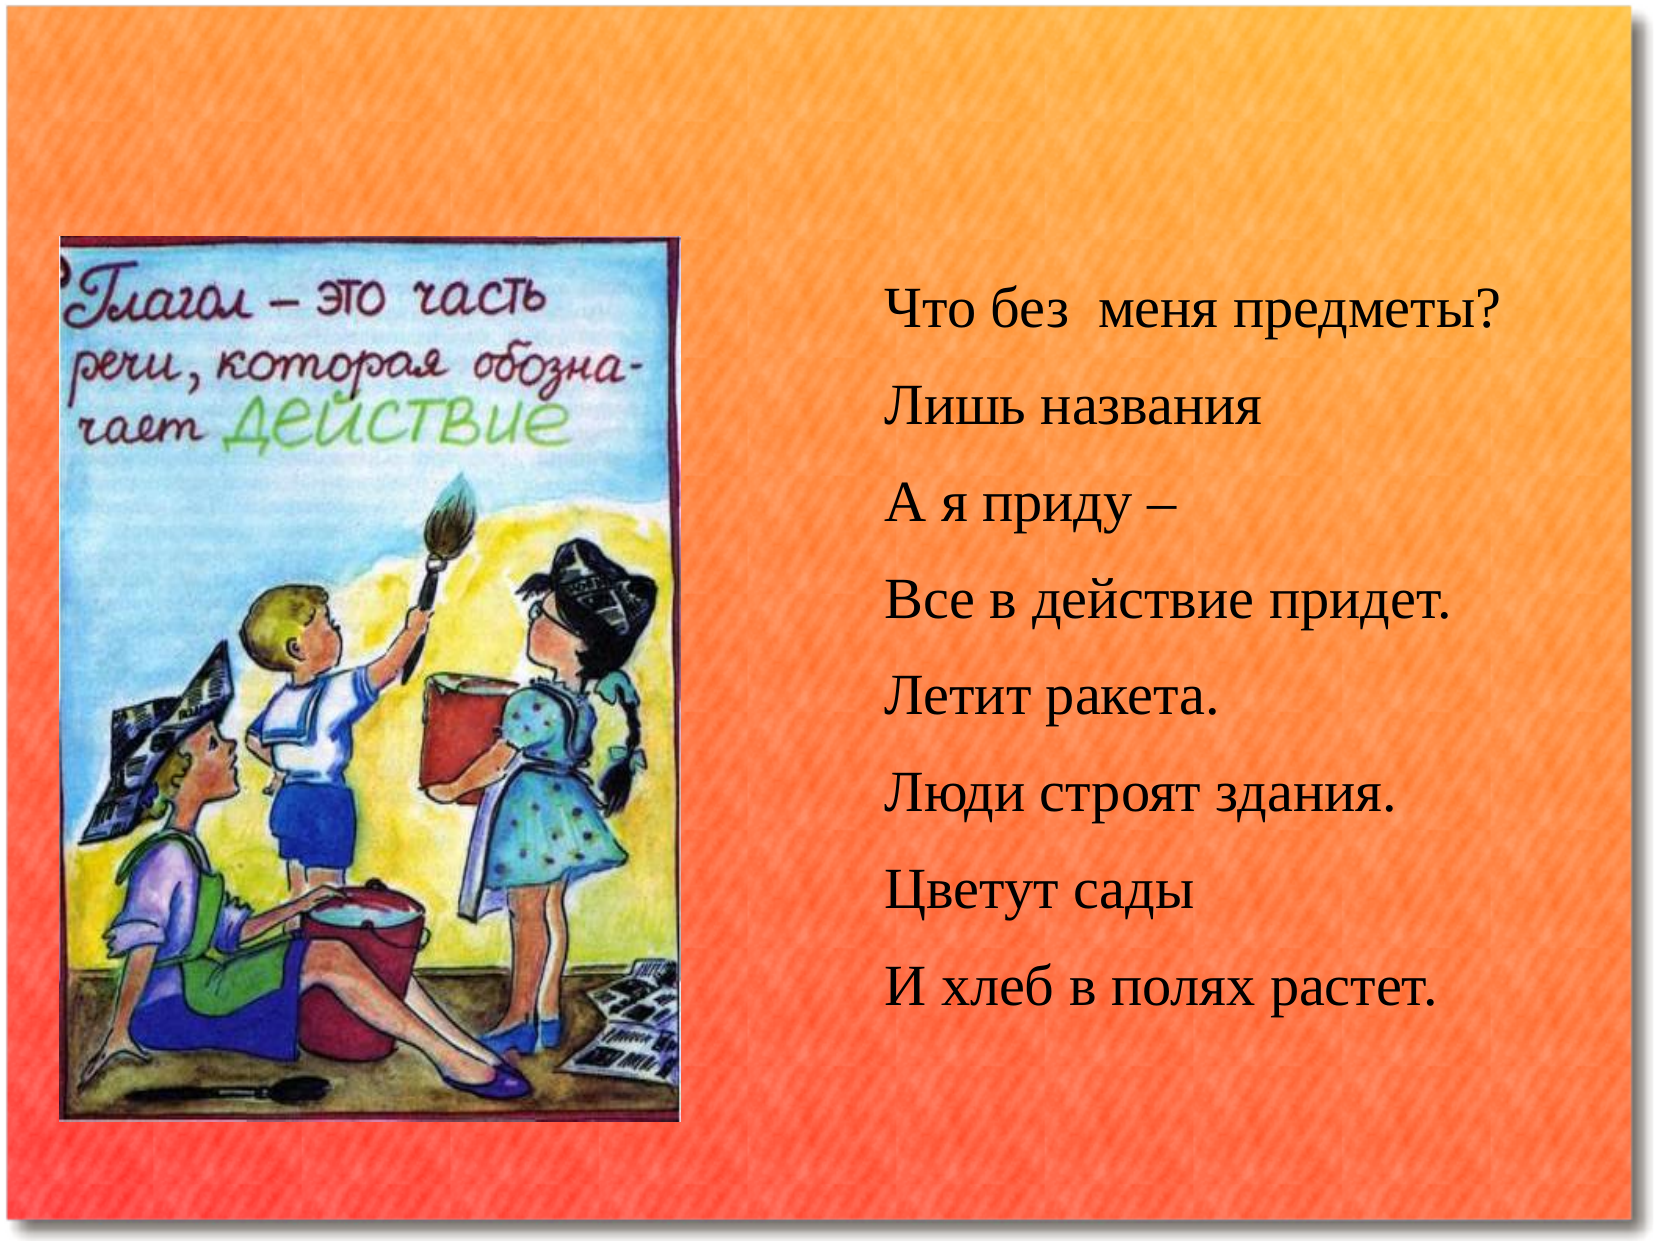

Что без меня предметы?
Лишь названия
А я приду –
Все в действие придет.
Летит ракета.
Люди строят здания.
Цветут сады
И хлеб в полях растет.